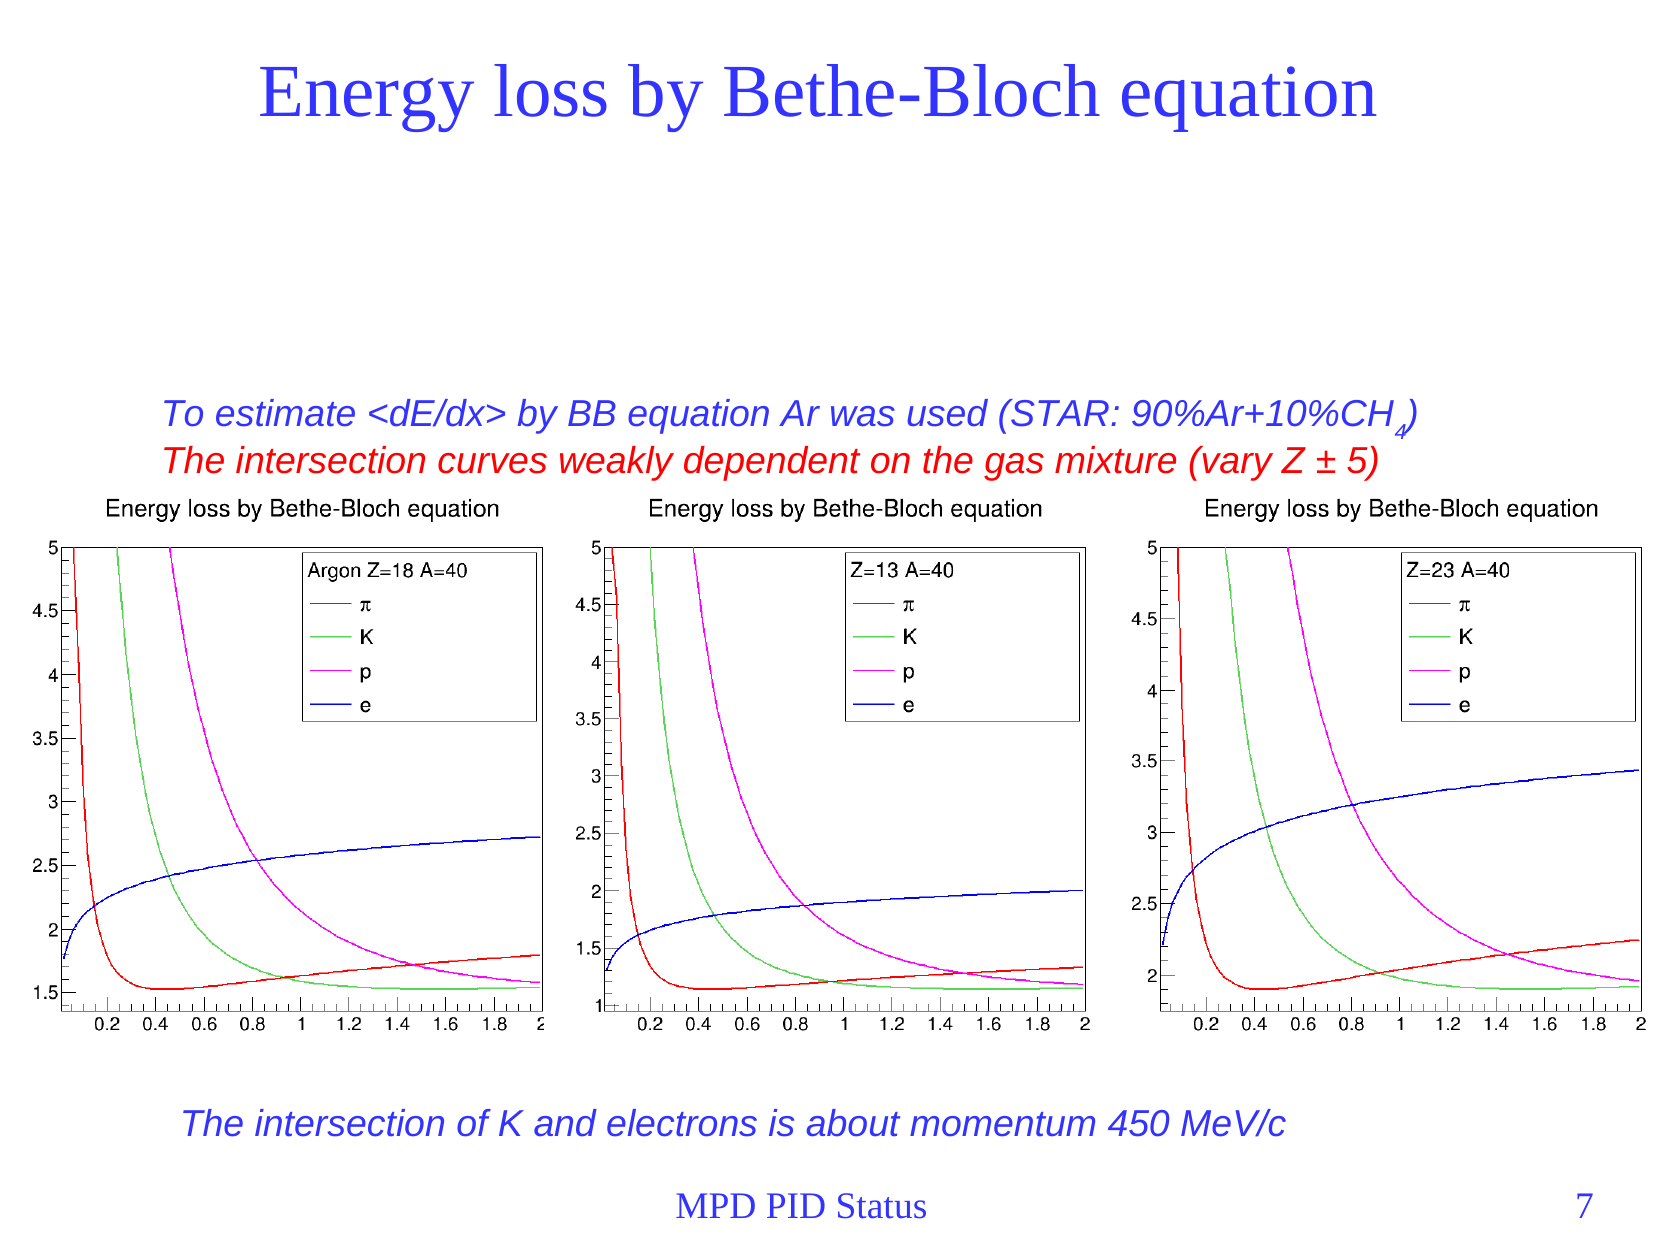

# Energy loss by Bethe-Bloch equation
To estimate <dE/dx> by BB equation Ar was used (STAR: 90%Ar+10%CH4)
The intersection curves weakly dependent on the gas mixture (vary Z ± 5)
The intersection of K and electrons is about momentum 450 MeV/c
7